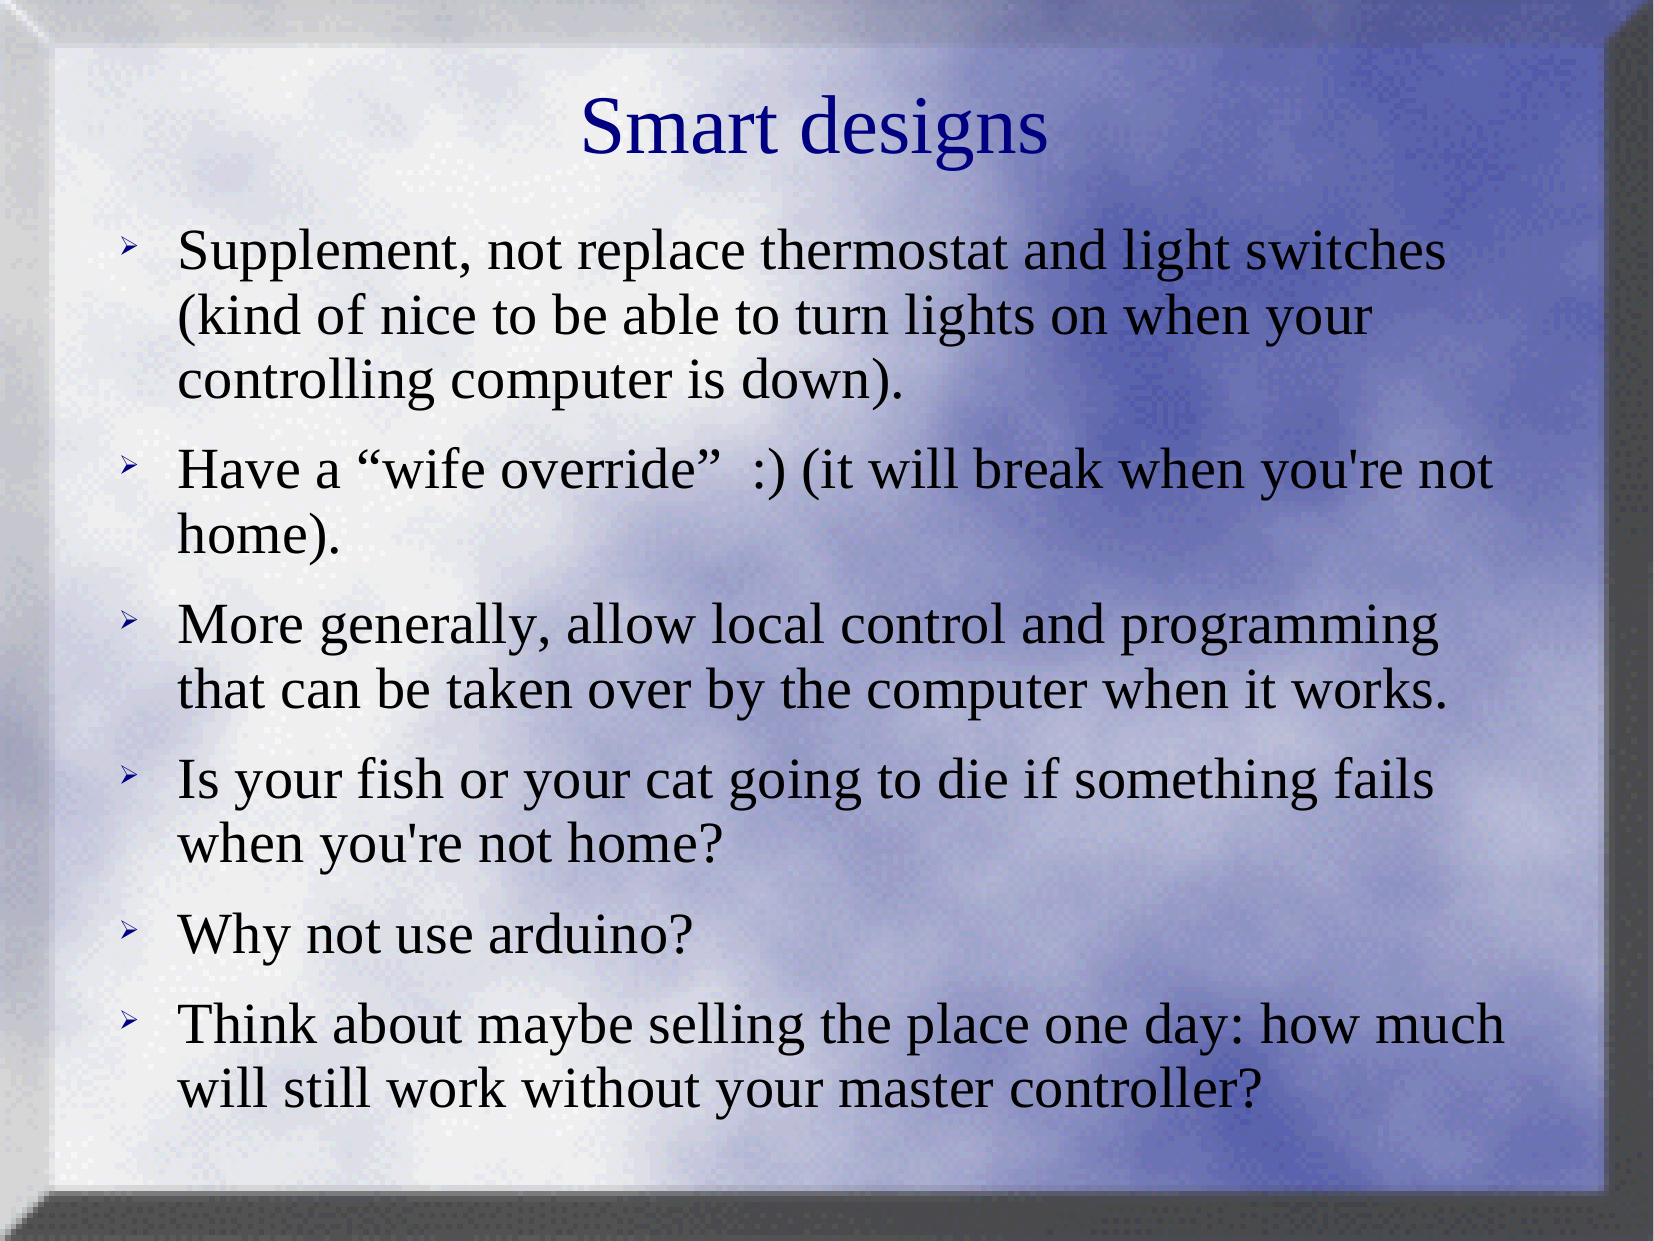

# Smart designs
Supplement, not replace thermostat and light switches (kind of nice to be able to turn lights on when your controlling computer is down).
Have a “wife override” :) (it will break when you're not home).
More generally, allow local control and programming that can be taken over by the computer when it works.
Is your fish or your cat going to die if something fails when you're not home?
Why not use arduino?
Think about maybe selling the place one day: how much will still work without your master controller?